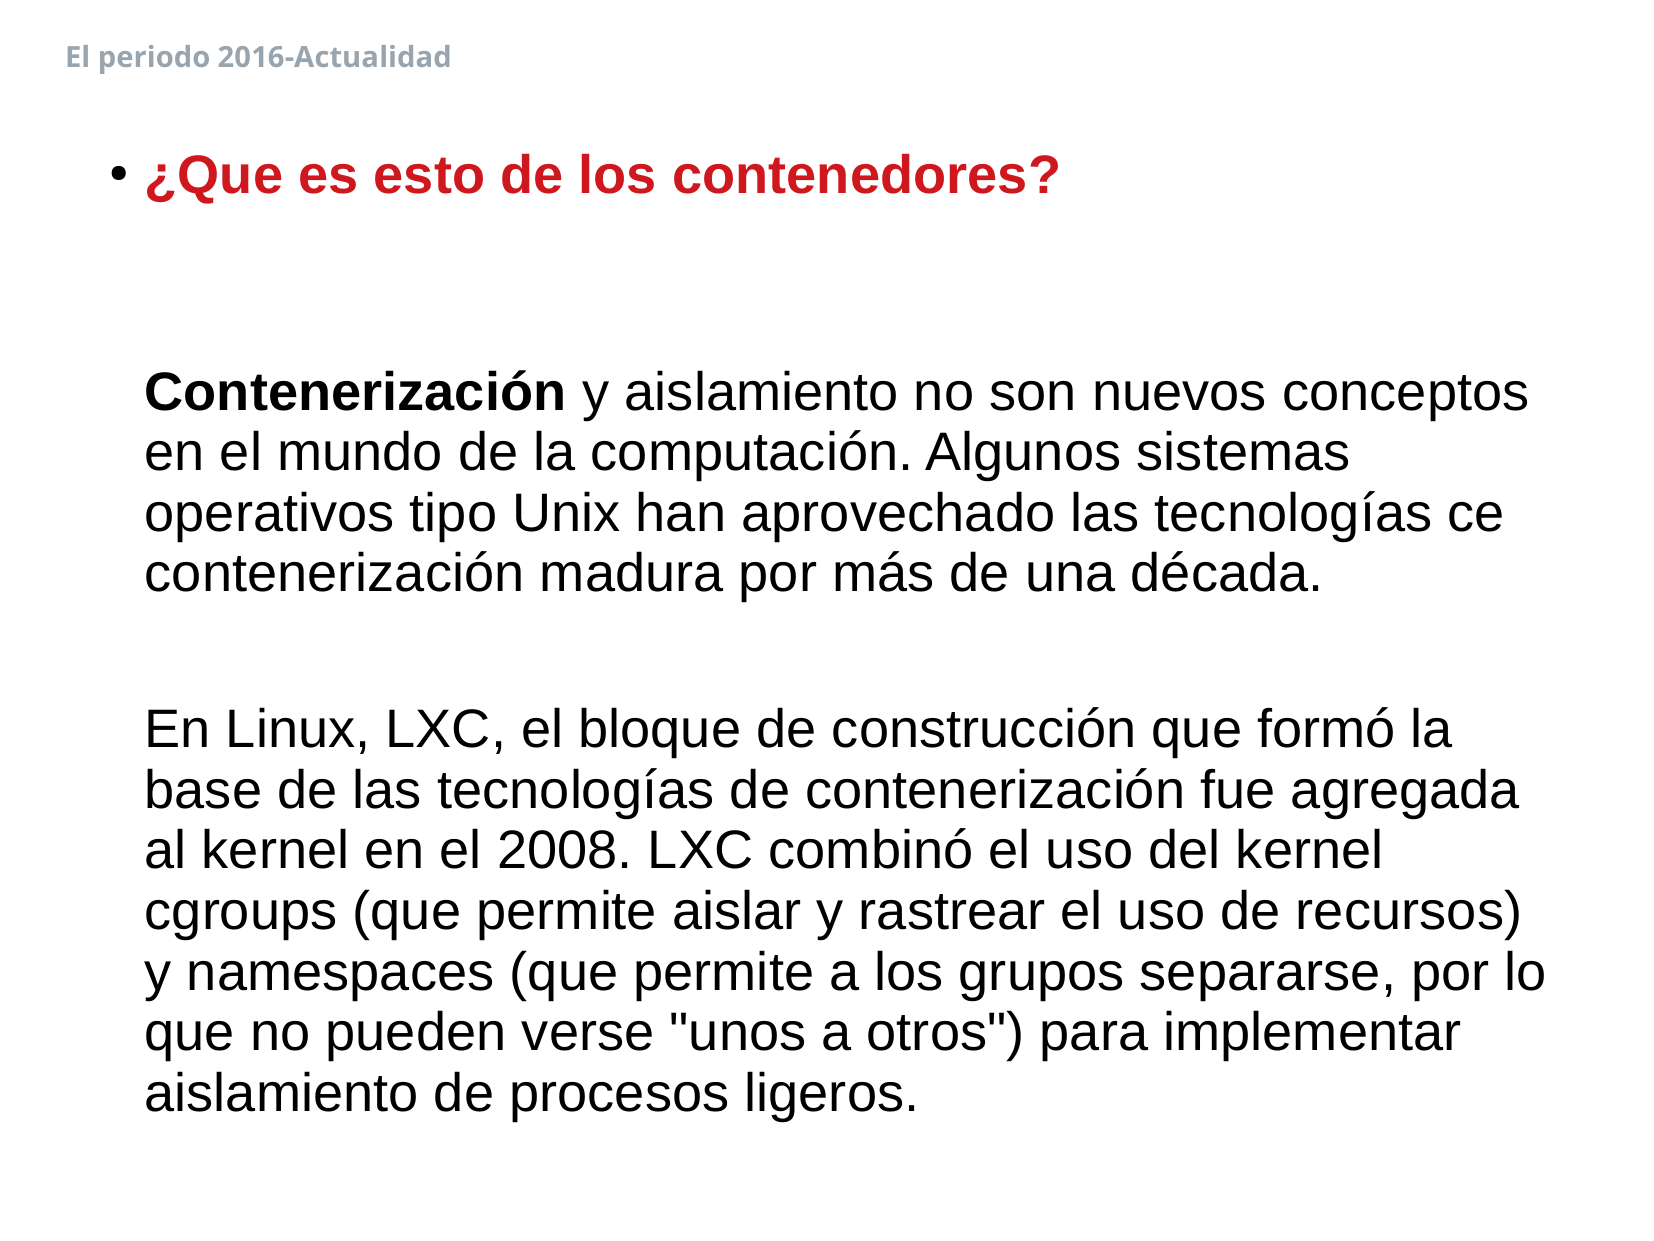

El periodo 2016-Actualidad
¿Que es esto de los contenedores?
Contenerización y aislamiento no son nuevos conceptos en el mundo de la computación. Algunos sistemas operativos tipo Unix han aprovechado las tecnologías ce contenerización madura por más de una década.
En Linux, LXC, el bloque de construcción que formó la base de las tecnologías de contenerización fue agregada al kernel en el 2008. LXC combinó el uso del kernel cgroups (que permite aislar y rastrear el uso de recursos) y namespaces (que permite a los grupos separarse, por lo que no pueden verse "unos a otros") para implementar aislamiento de procesos ligeros.